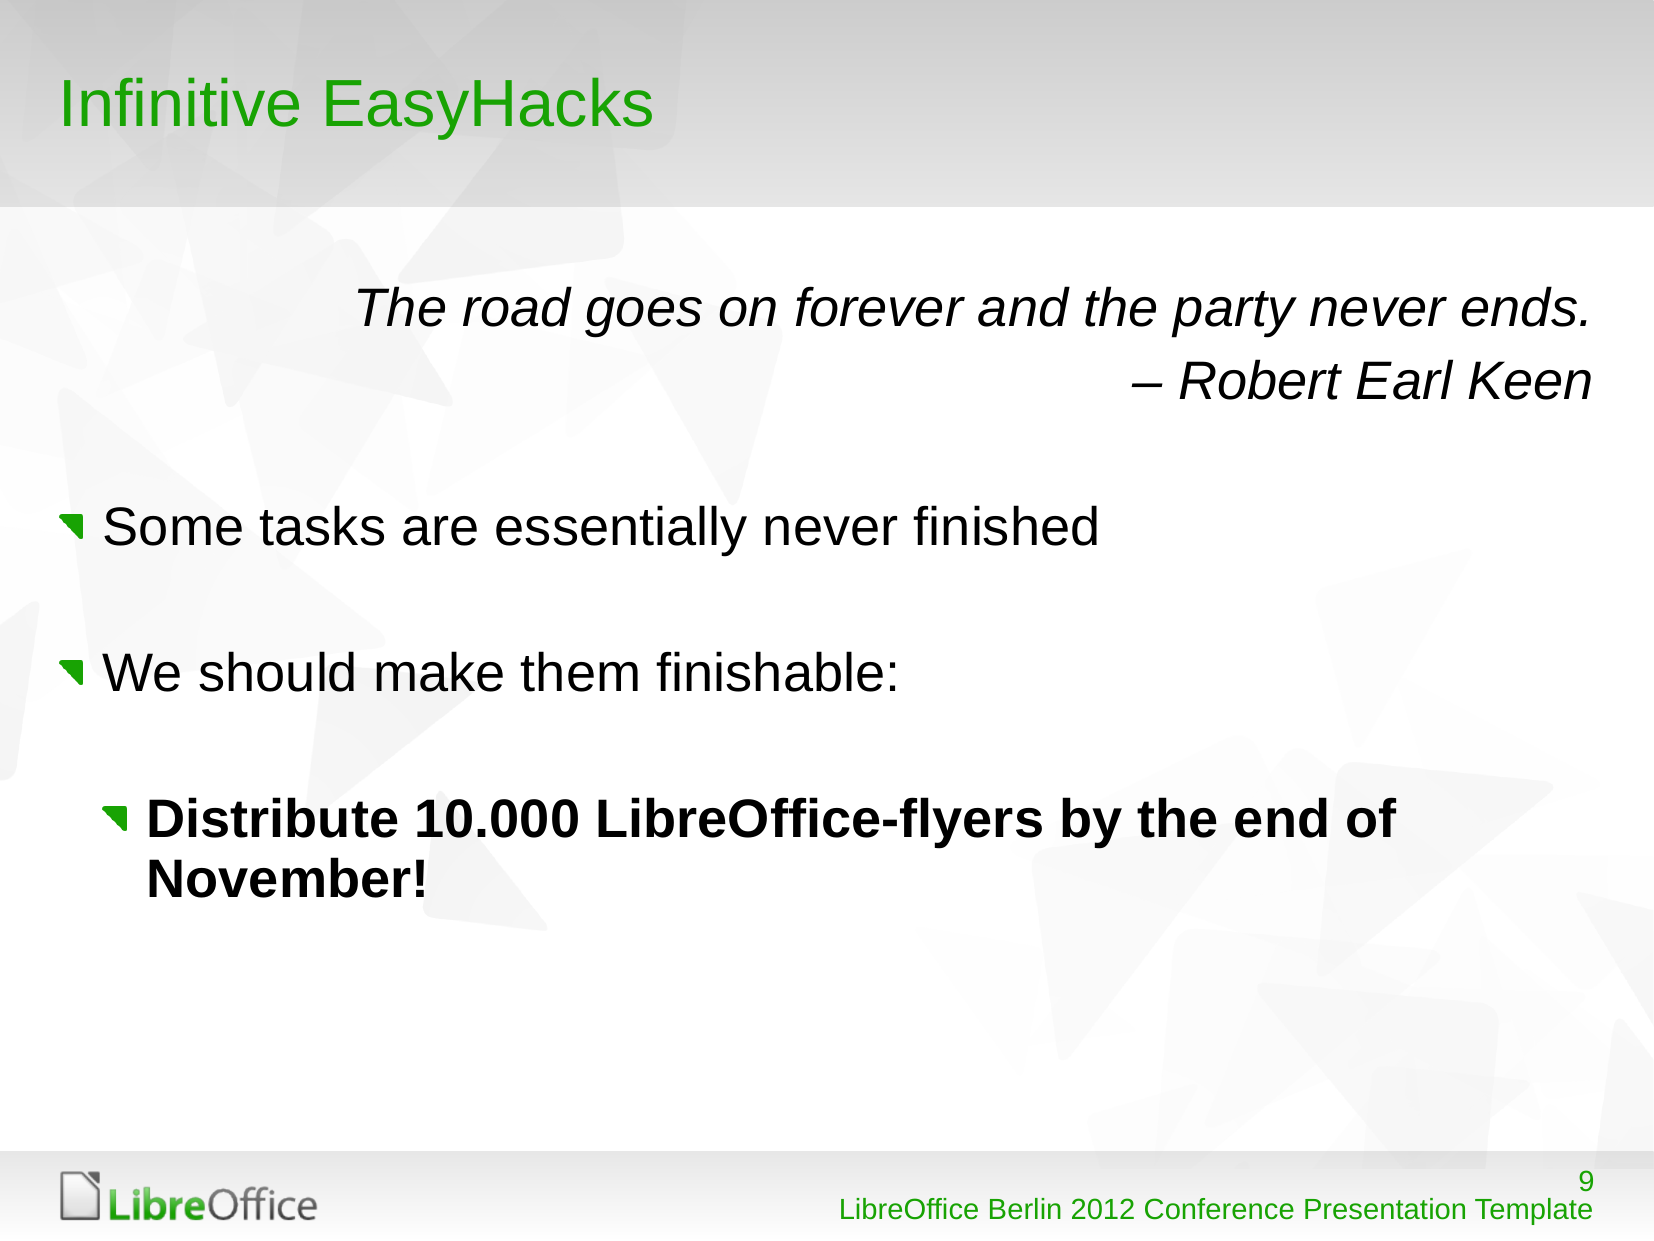

# Infinitive EasyHacks
The road goes on forever and the party never ends.
– Robert Earl Keen
Some tasks are essentially never finished
We should make them finishable:
Distribute 10.000 LibreOffice-flyers by the end of November!
9
LibreOffice Berlin 2012 Conference Presentation Template